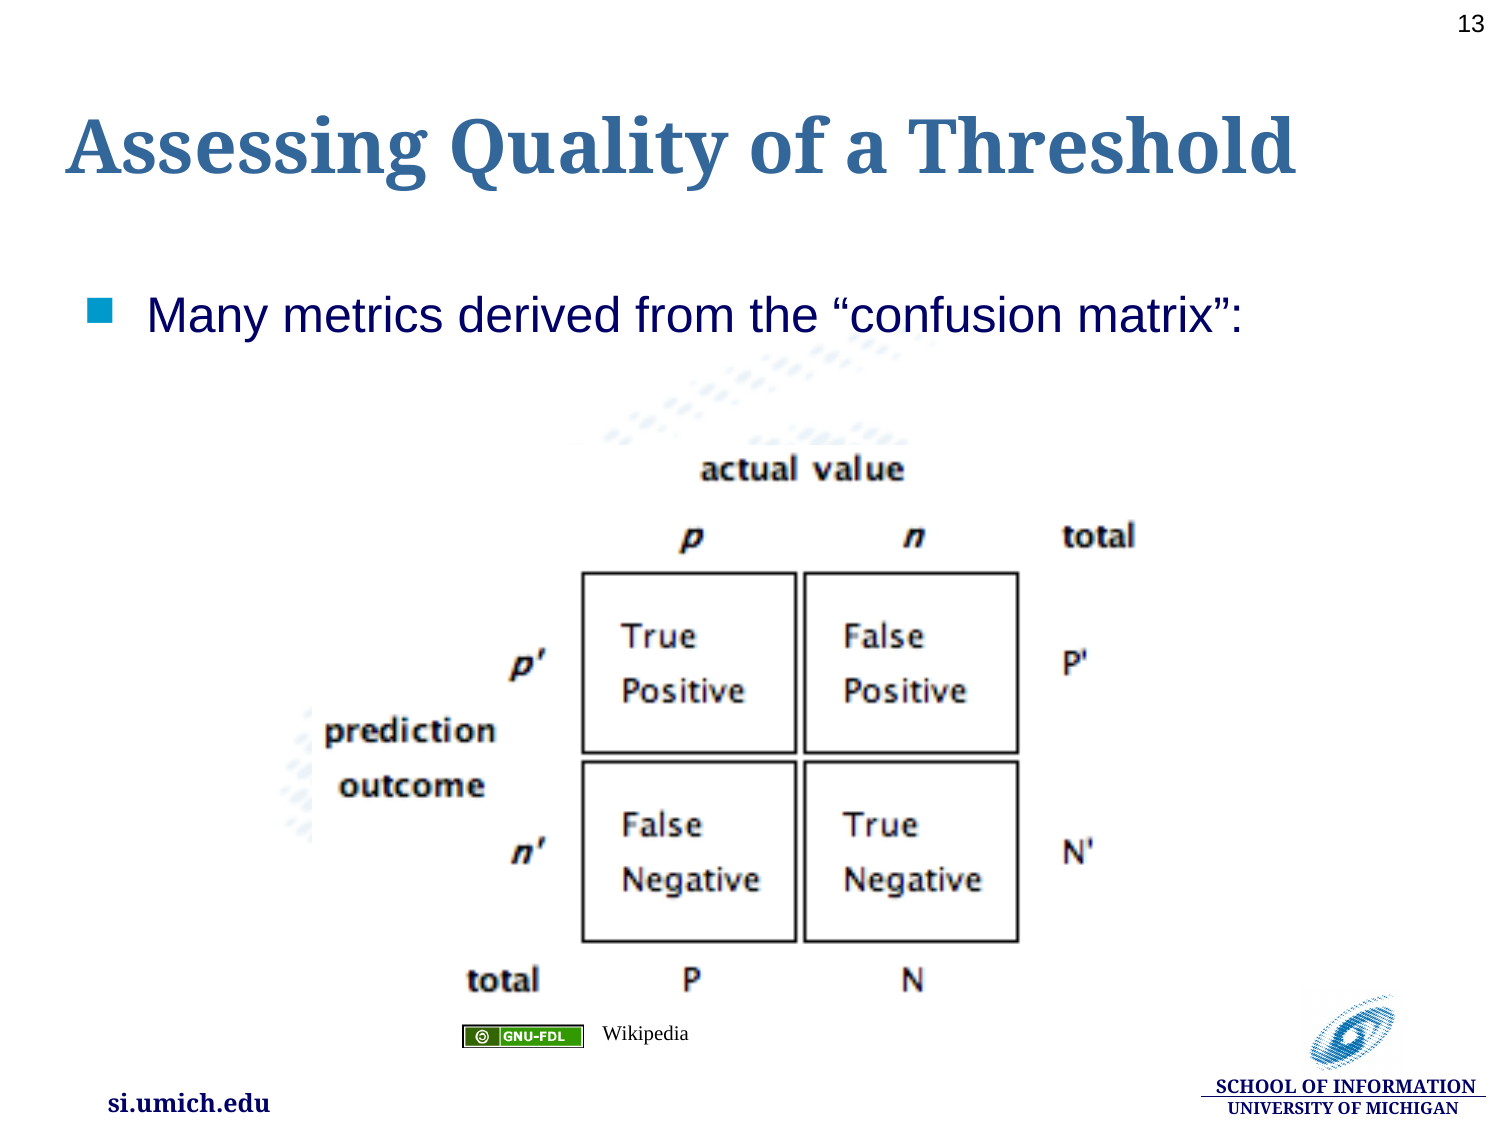

# Assessing Quality of a Threshold
Many metrics derived from the “confusion matrix”:
Wikipedia